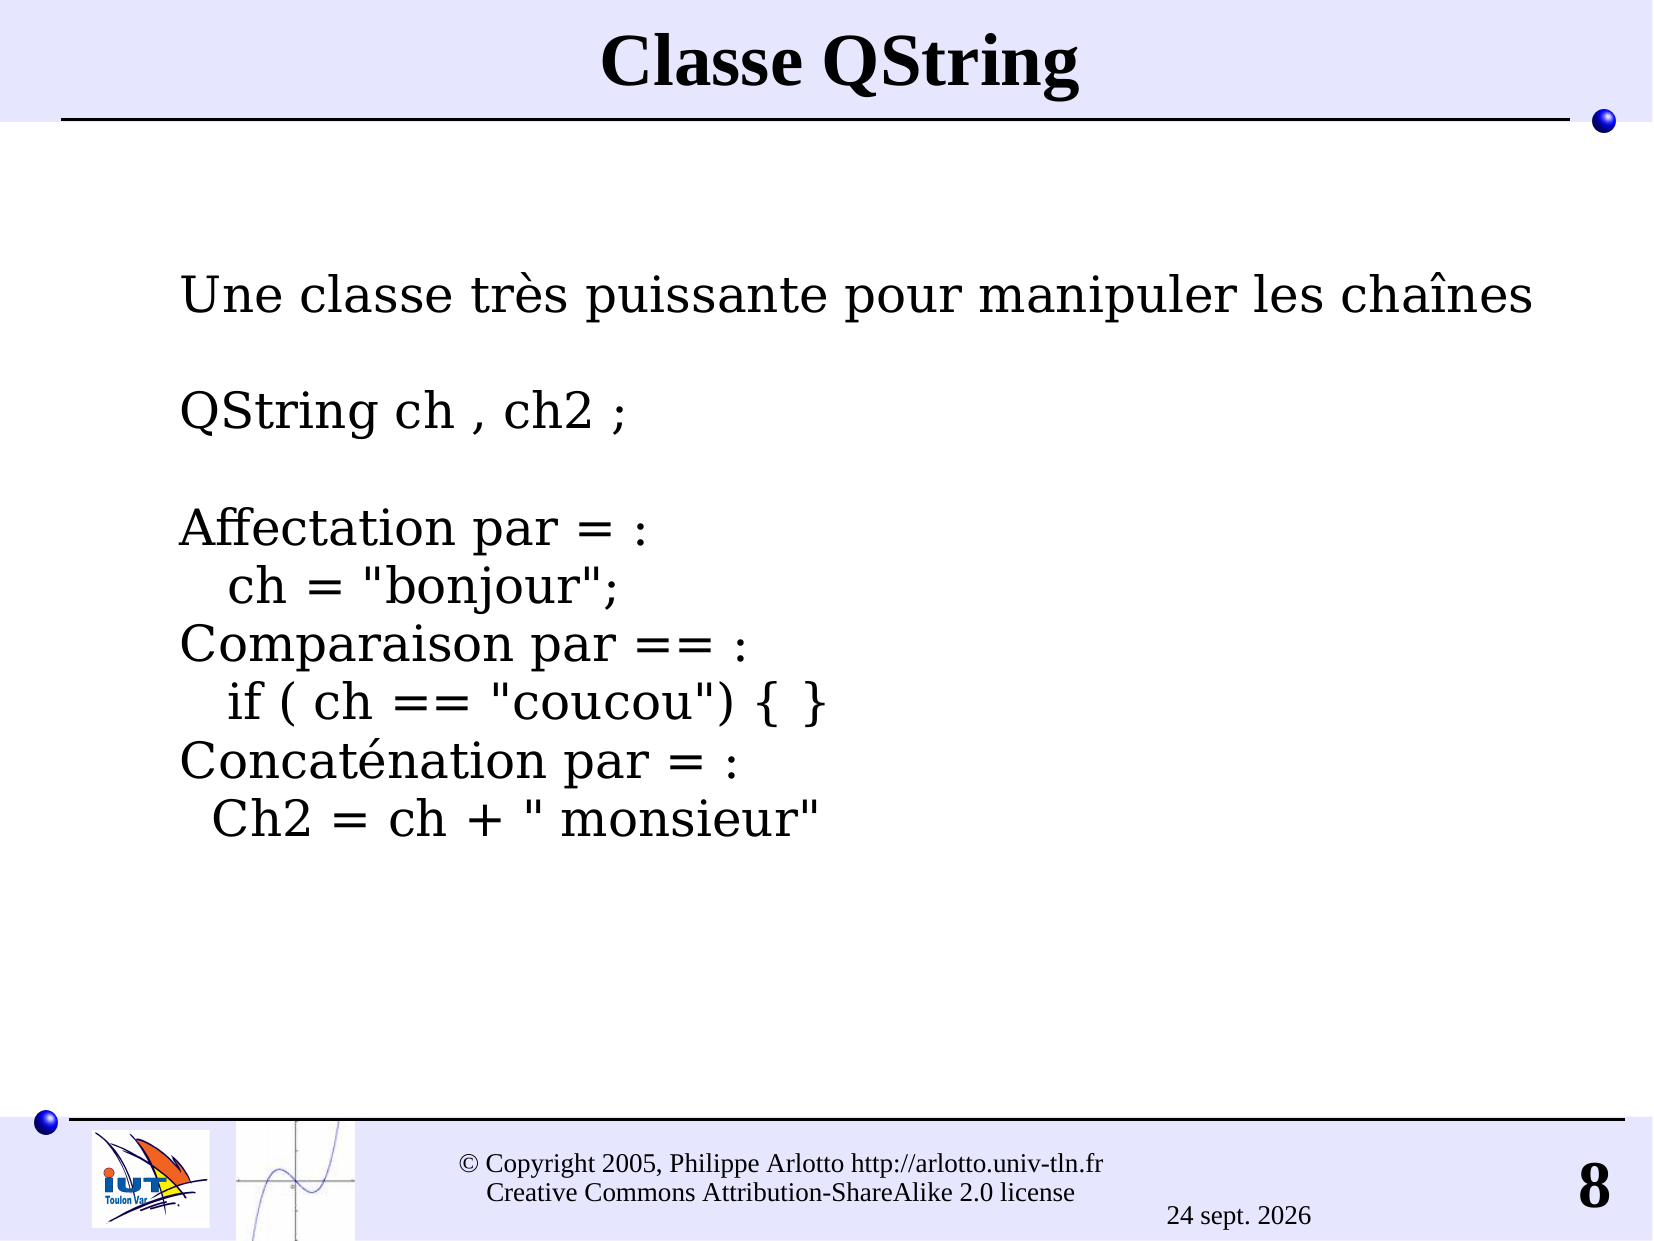

# Classe QString
Une classe très puissante pour manipuler les chaînes
QString ch , ch2 ;
Affectation par = :
 ch = "bonjour";
Comparaison par == :
 if ( ch == "coucou") { }
Concaténation par = :
 Ch2 = ch + " monsieur"